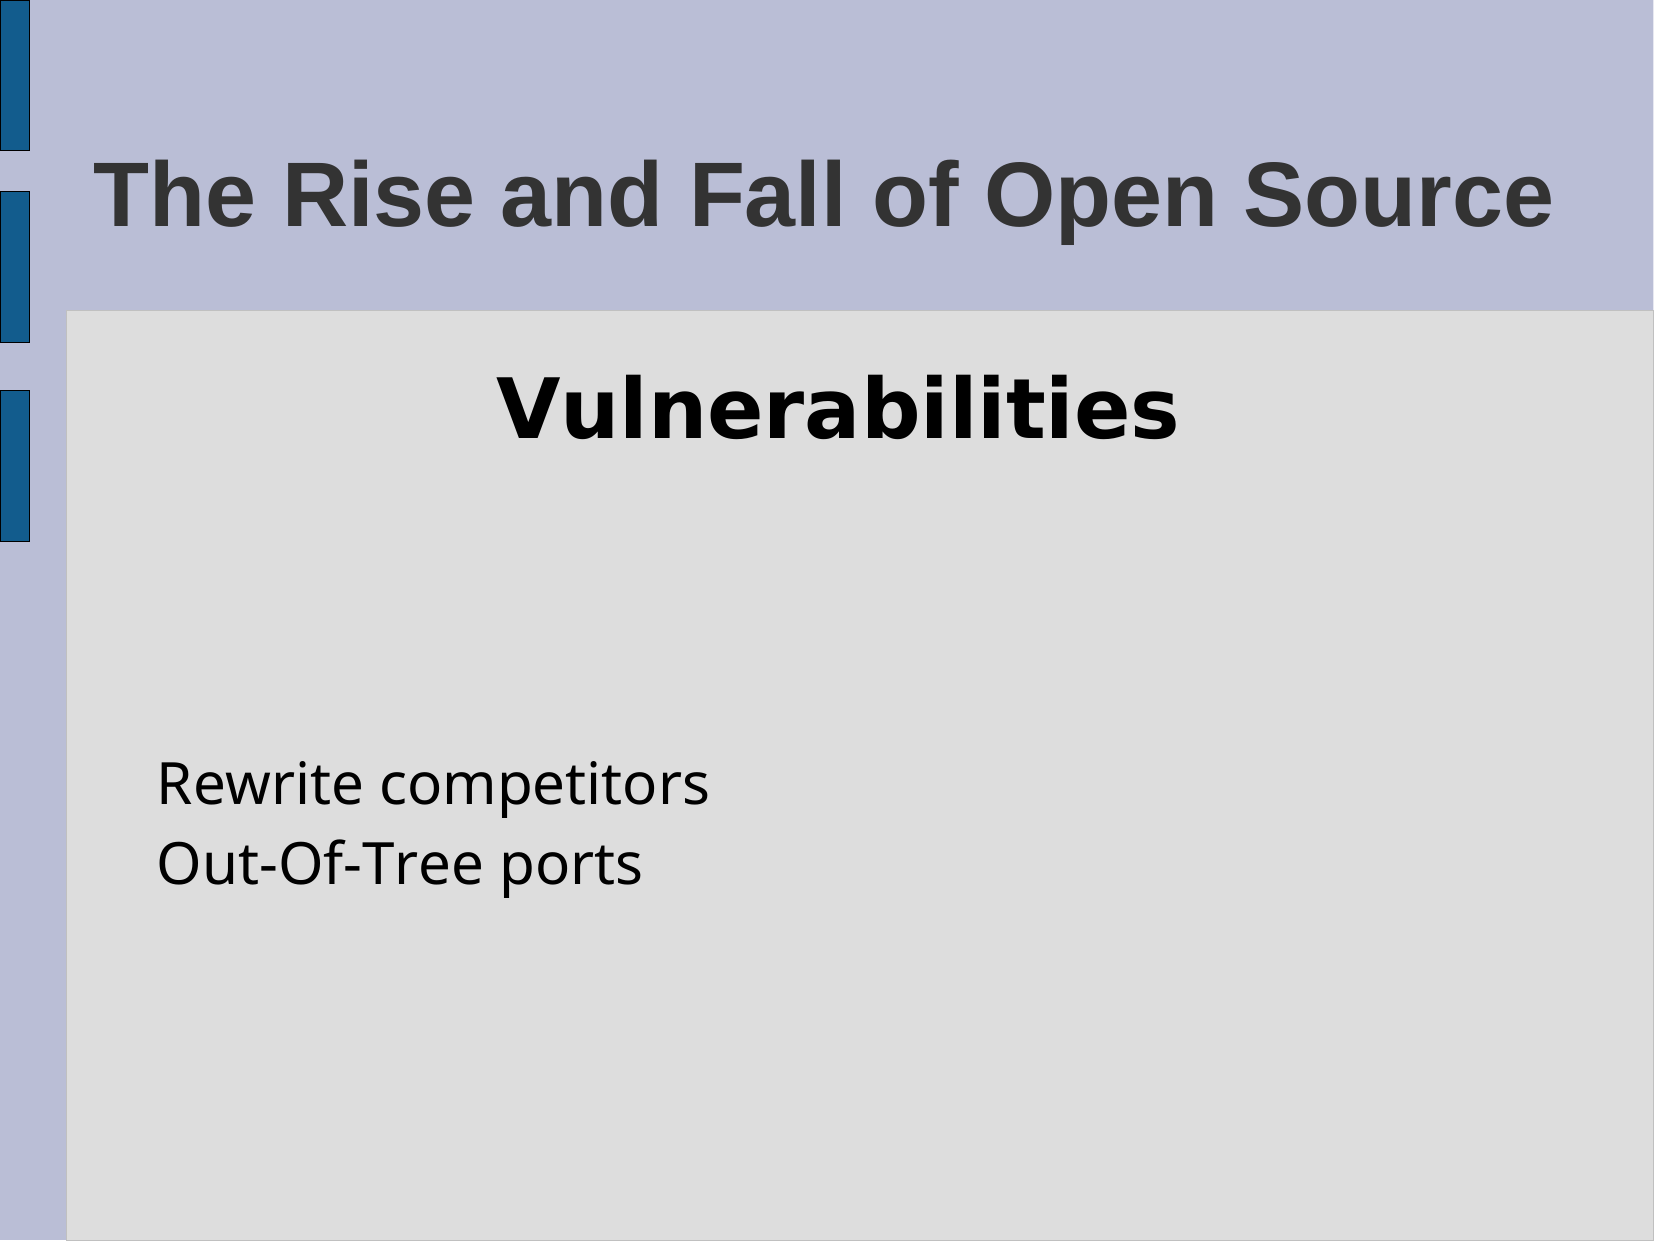

# The Rise and Fall of Open Source
Vulnerabilities
Rewrite competitors
Out-Of-Tree ports